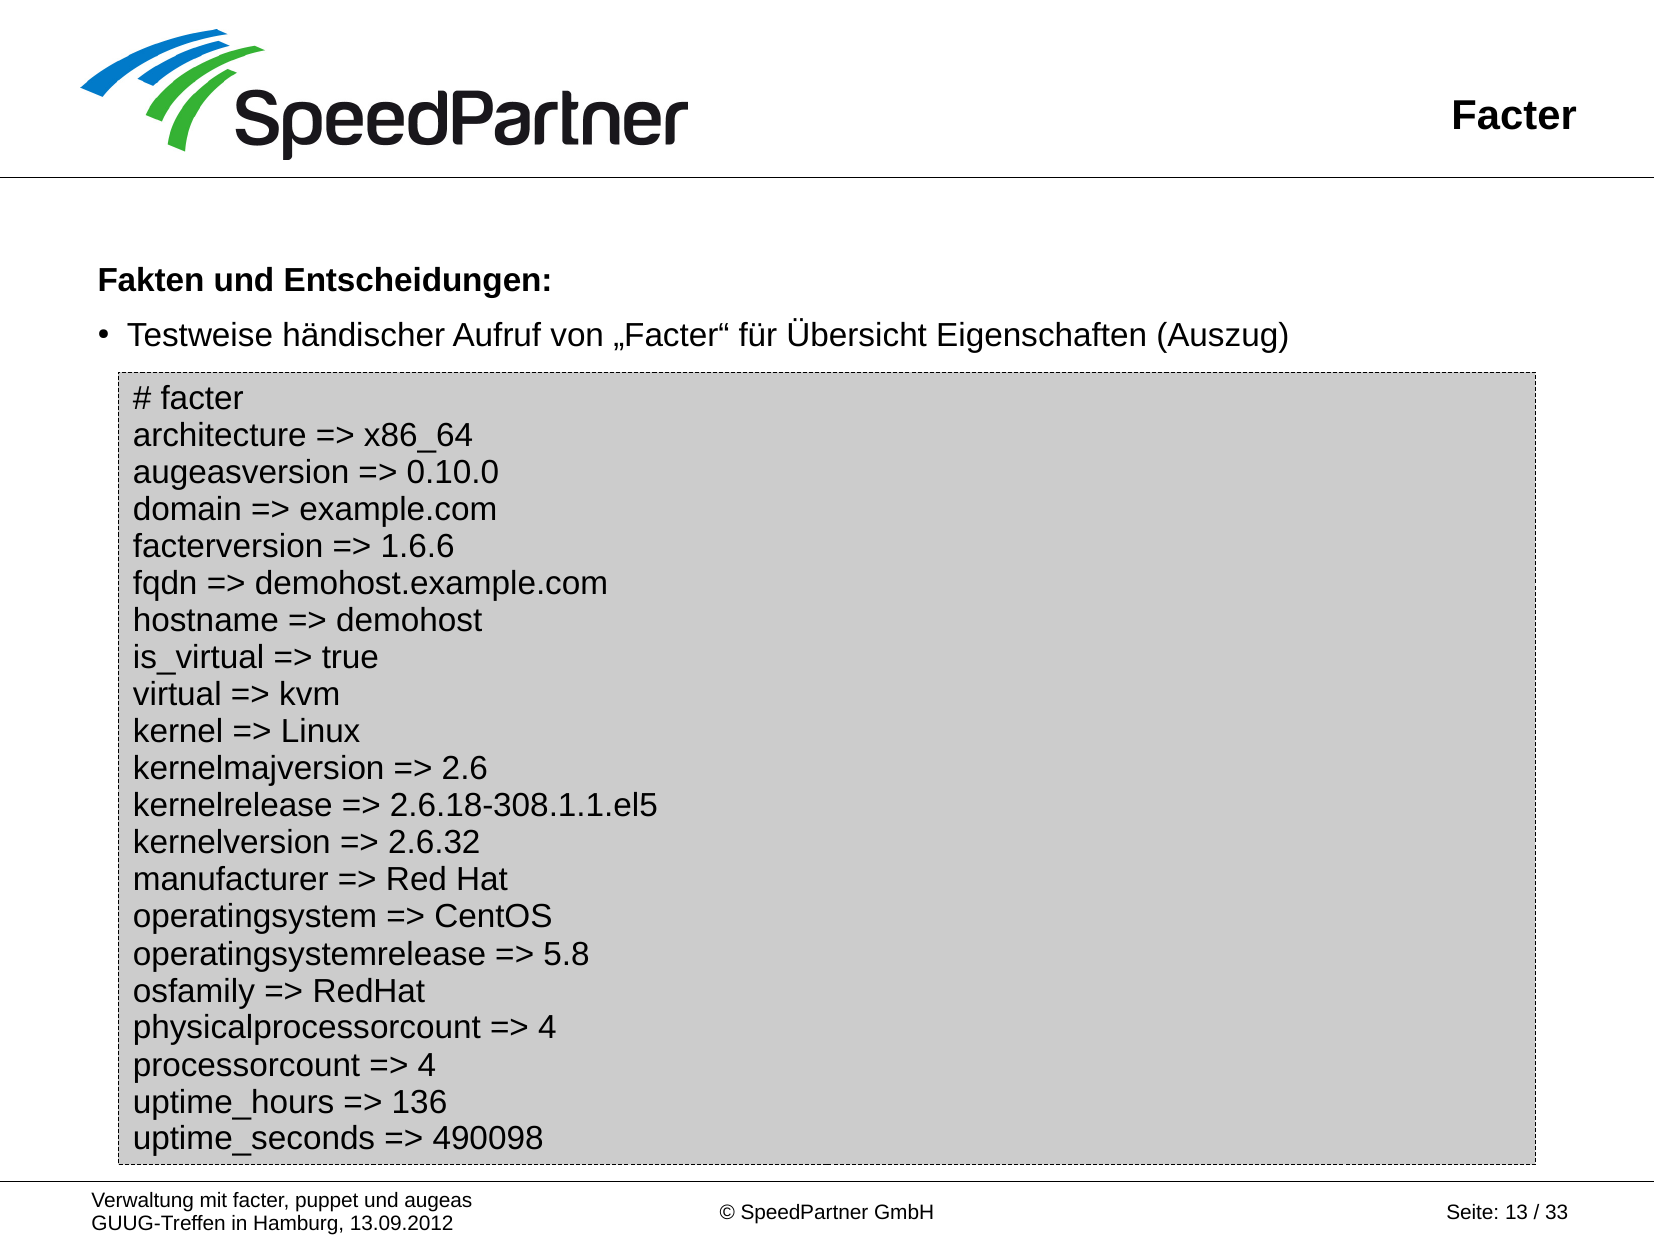

# Facter
Fakten und Entscheidungen:
Testweise händischer Aufruf von „Facter“ für Übersicht Eigenschaften (Auszug)
# facter
architecture => x86_64
augeasversion => 0.10.0
domain => example.com
facterversion => 1.6.6
fqdn => demohost.example.com
hostname => demohost
is_virtual => true
virtual => kvm
kernel => Linux
kernelmajversion => 2.6
kernelrelease => 2.6.18-308.1.1.el5
kernelversion => 2.6.32
manufacturer => Red Hat
operatingsystem => CentOS
operatingsystemrelease => 5.8
osfamily => RedHat
physicalprocessorcount => 4 processorcount => 4
uptime_hours => 136
uptime_seconds => 490098